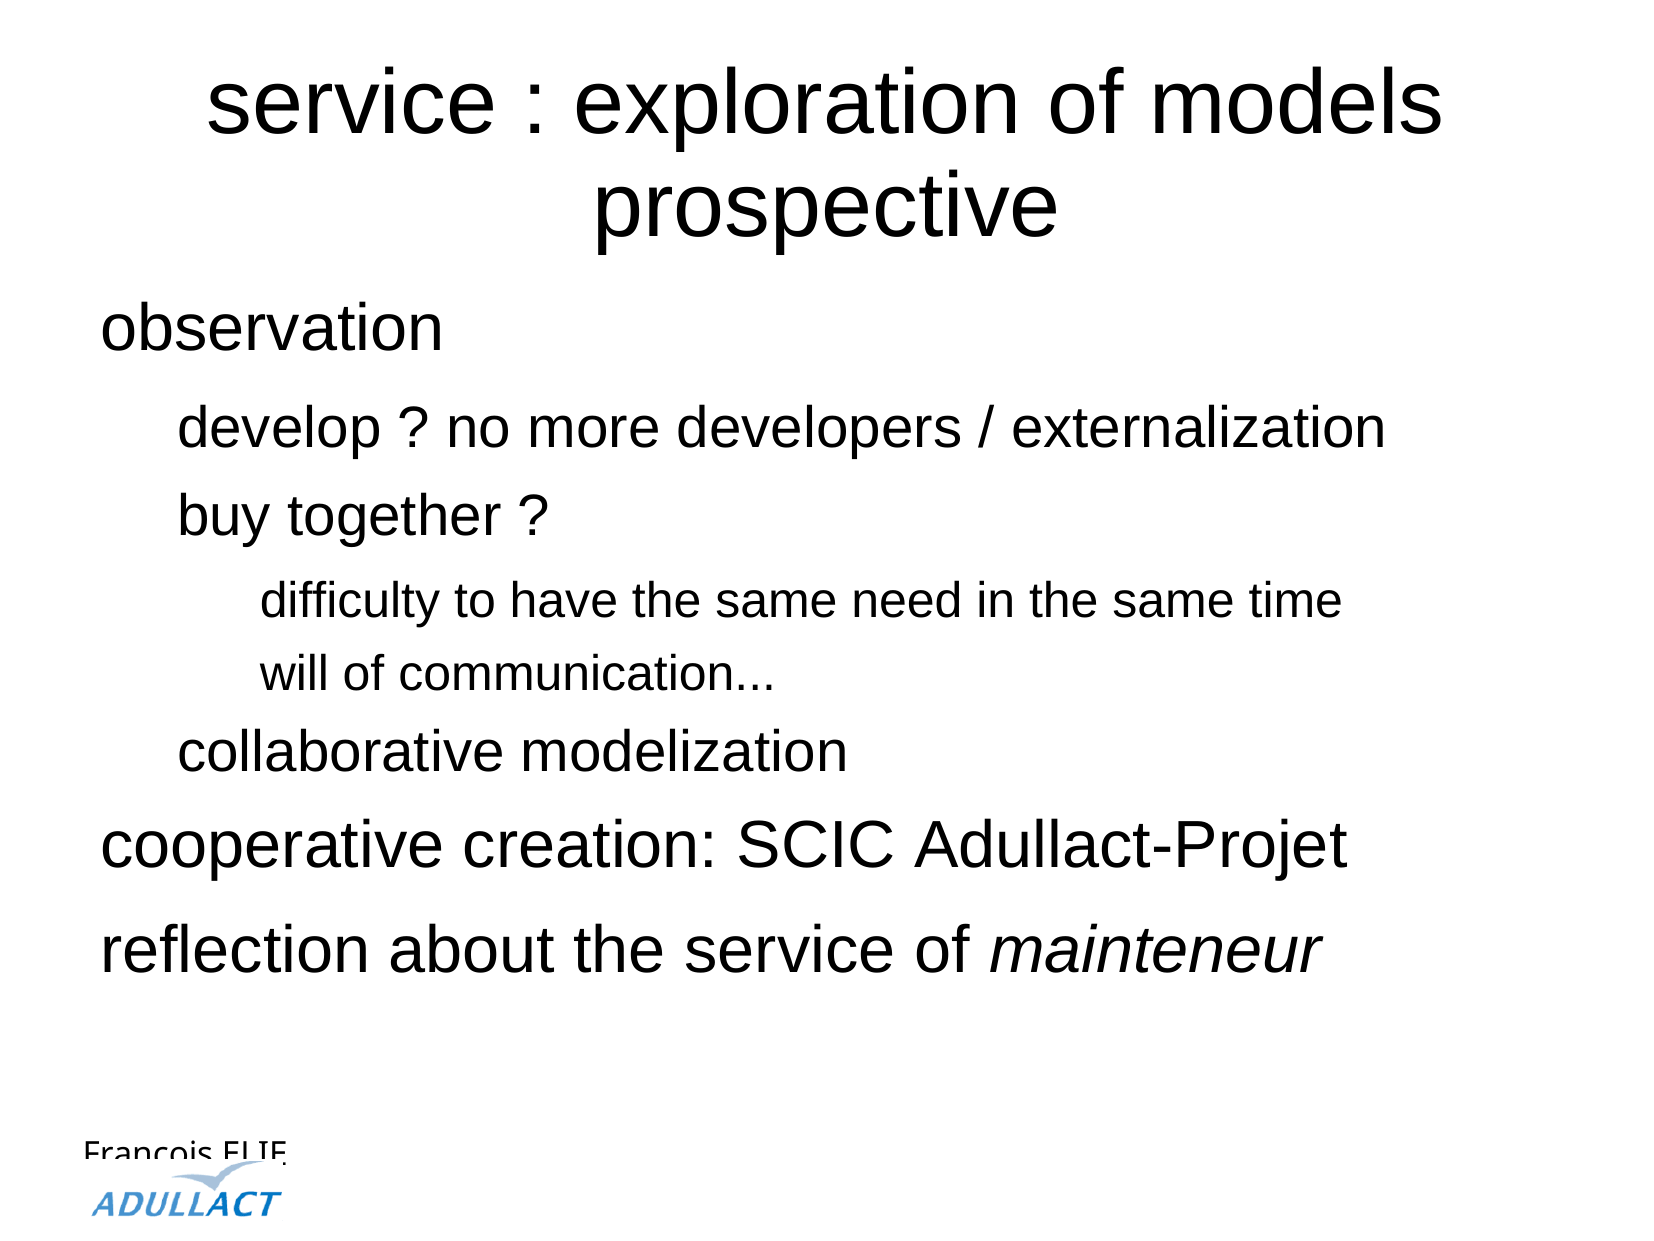

# service : exploration of models prospective
observation
develop ? no more developers / externalization
buy together ?
difficulty to have the same need in the same time
will of communication...
collaborative modelization
cooperative creation: SCIC Adullact-Projet
reflection about the service of mainteneur